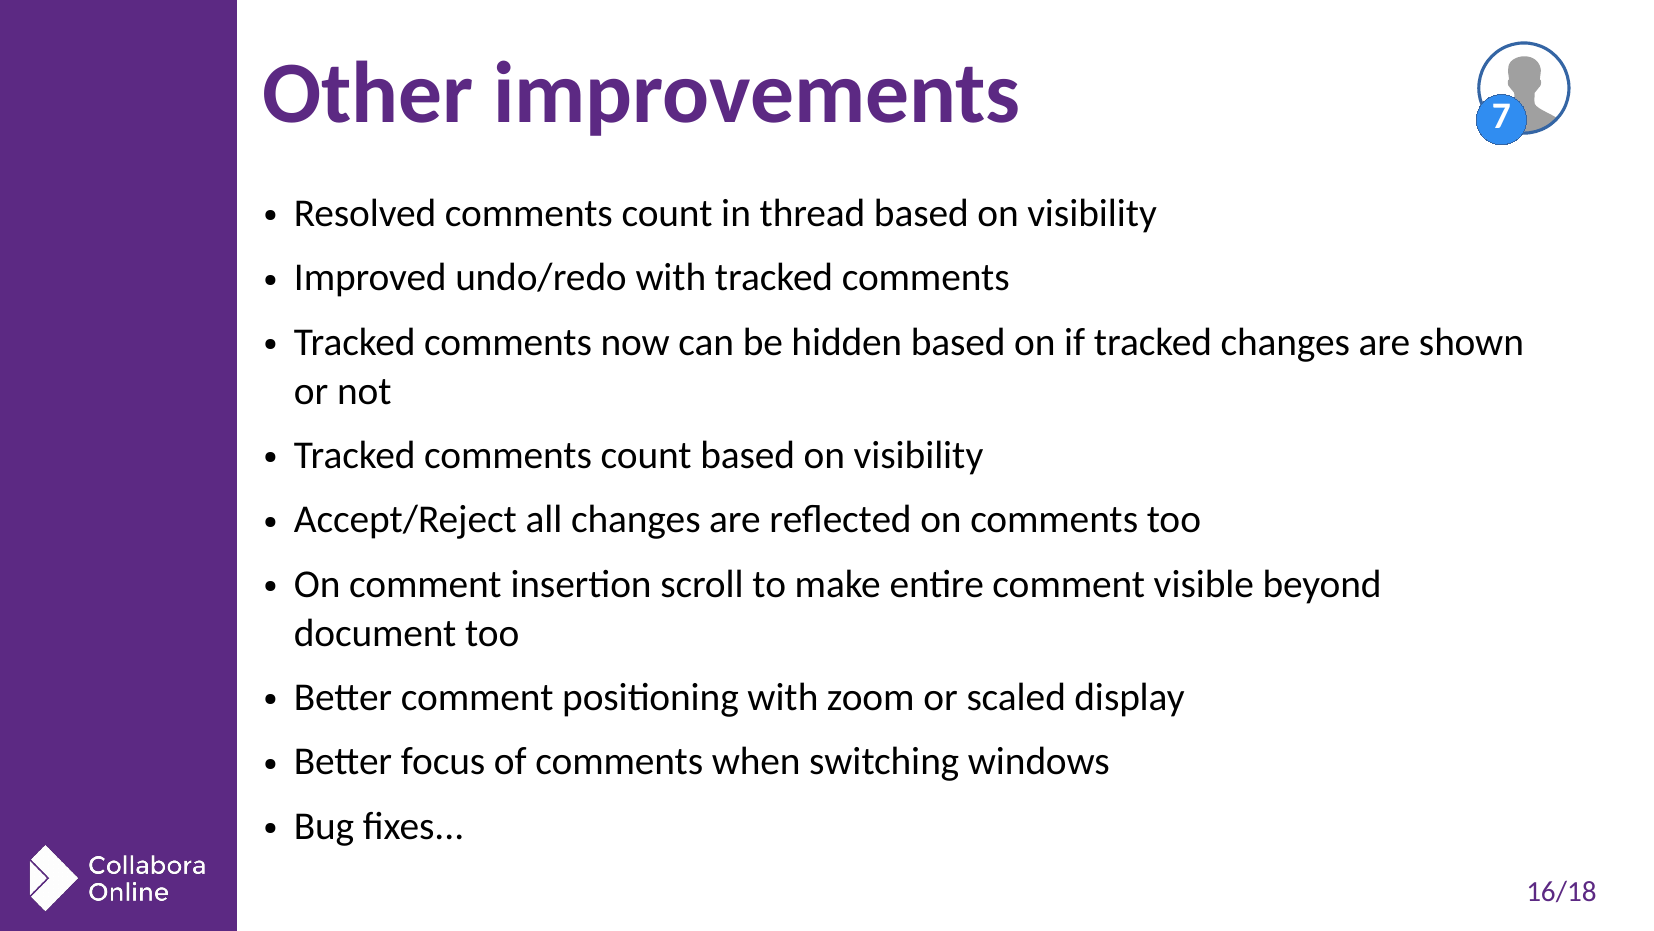

# Other improvements
7
Resolved comments count in thread based on visibility
Improved undo/redo with tracked comments
Tracked comments now can be hidden based on if tracked changes are shown or not
Tracked comments count based on visibility
Accept/Reject all changes are reflected on comments too
On comment insertion scroll to make entire comment visible beyond document too
Better comment positioning with zoom or scaled display
Better focus of comments when switching windows
Bug fixes...
16